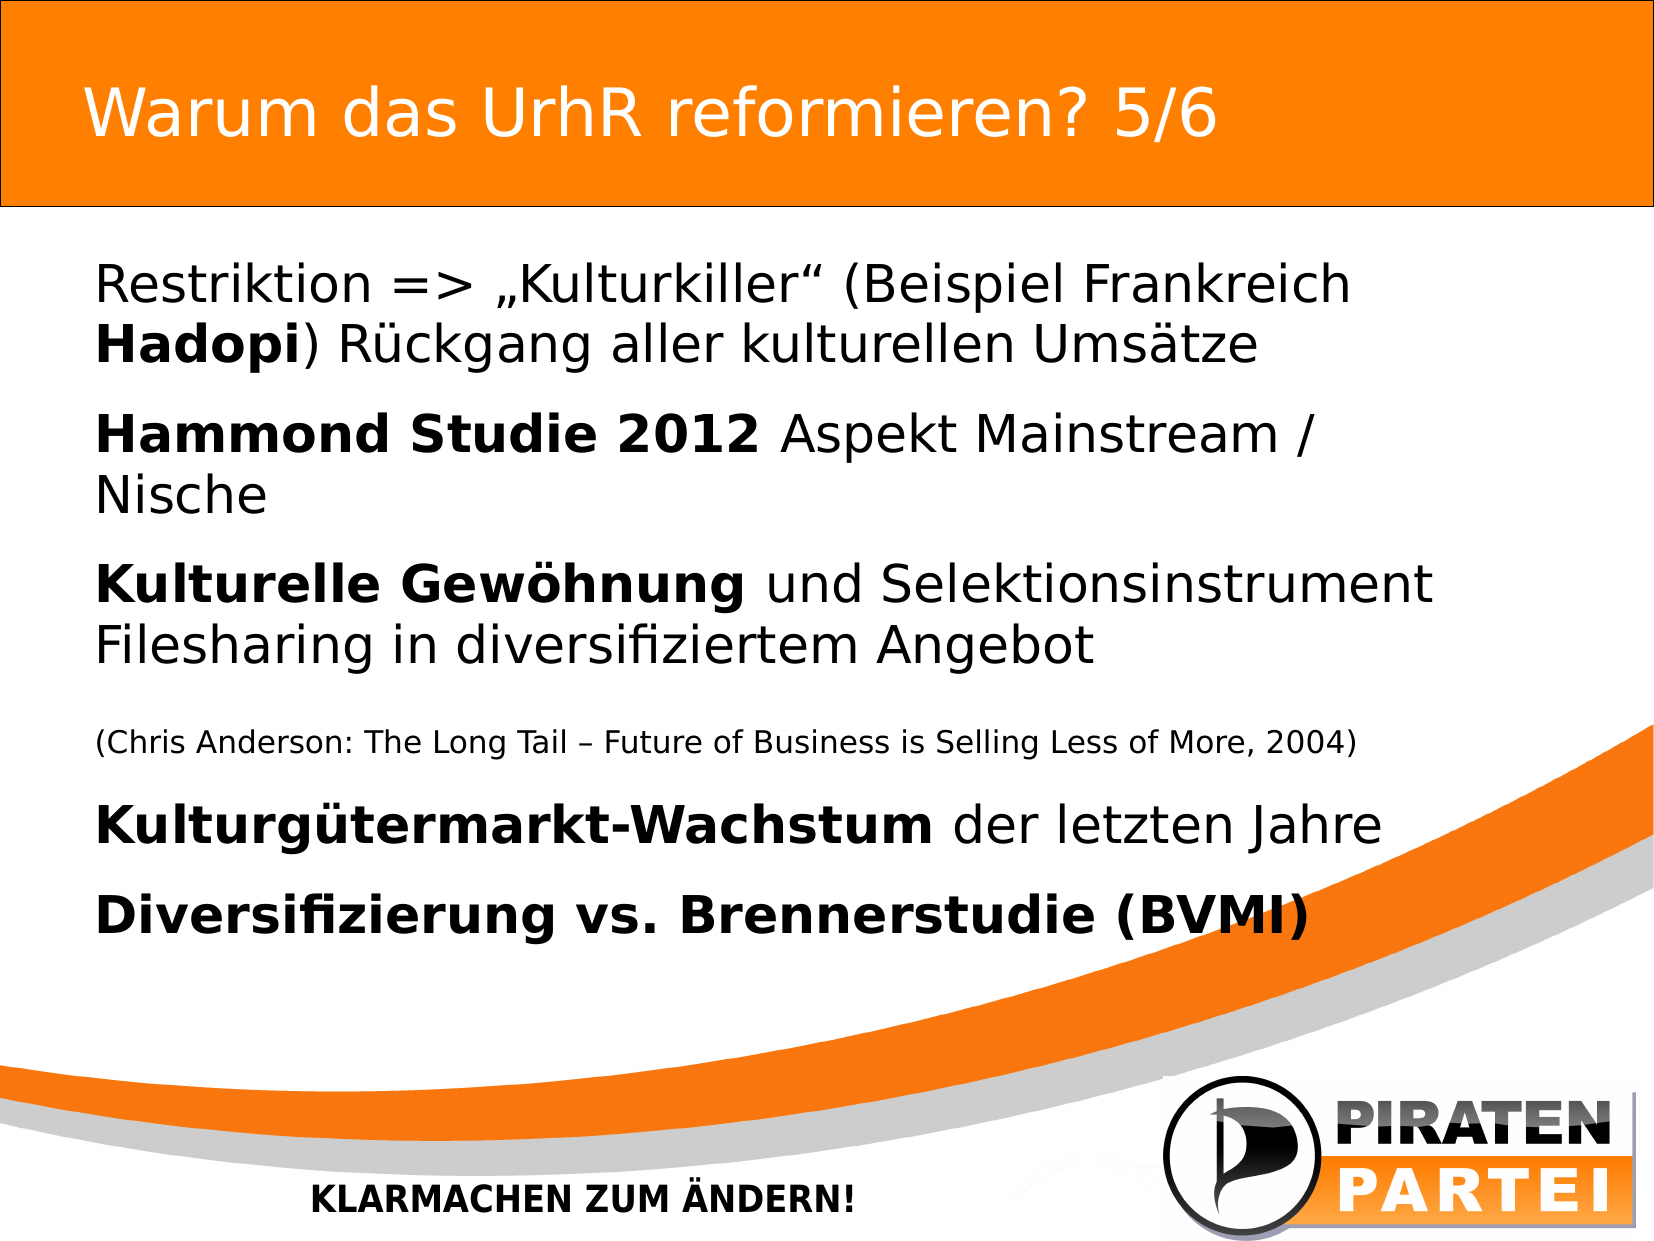

# Warum das UrhR reformieren? 5/6
Restriktion => „Kulturkiller“ (Beispiel Frankreich Hadopi) Rückgang aller kulturellen Umsätze
Hammond Studie 2012 Aspekt Mainstream / Nische
Kulturelle Gewöhnung und Selektionsinstrument Filesharing in diversifiziertem Angebot
(Chris Anderson: The Long Tail – Future of Business is Selling Less of More, 2004)
Kulturgütermarkt-Wachstum der letzten Jahre
Diversifizierung vs. Brennerstudie (BVMI)